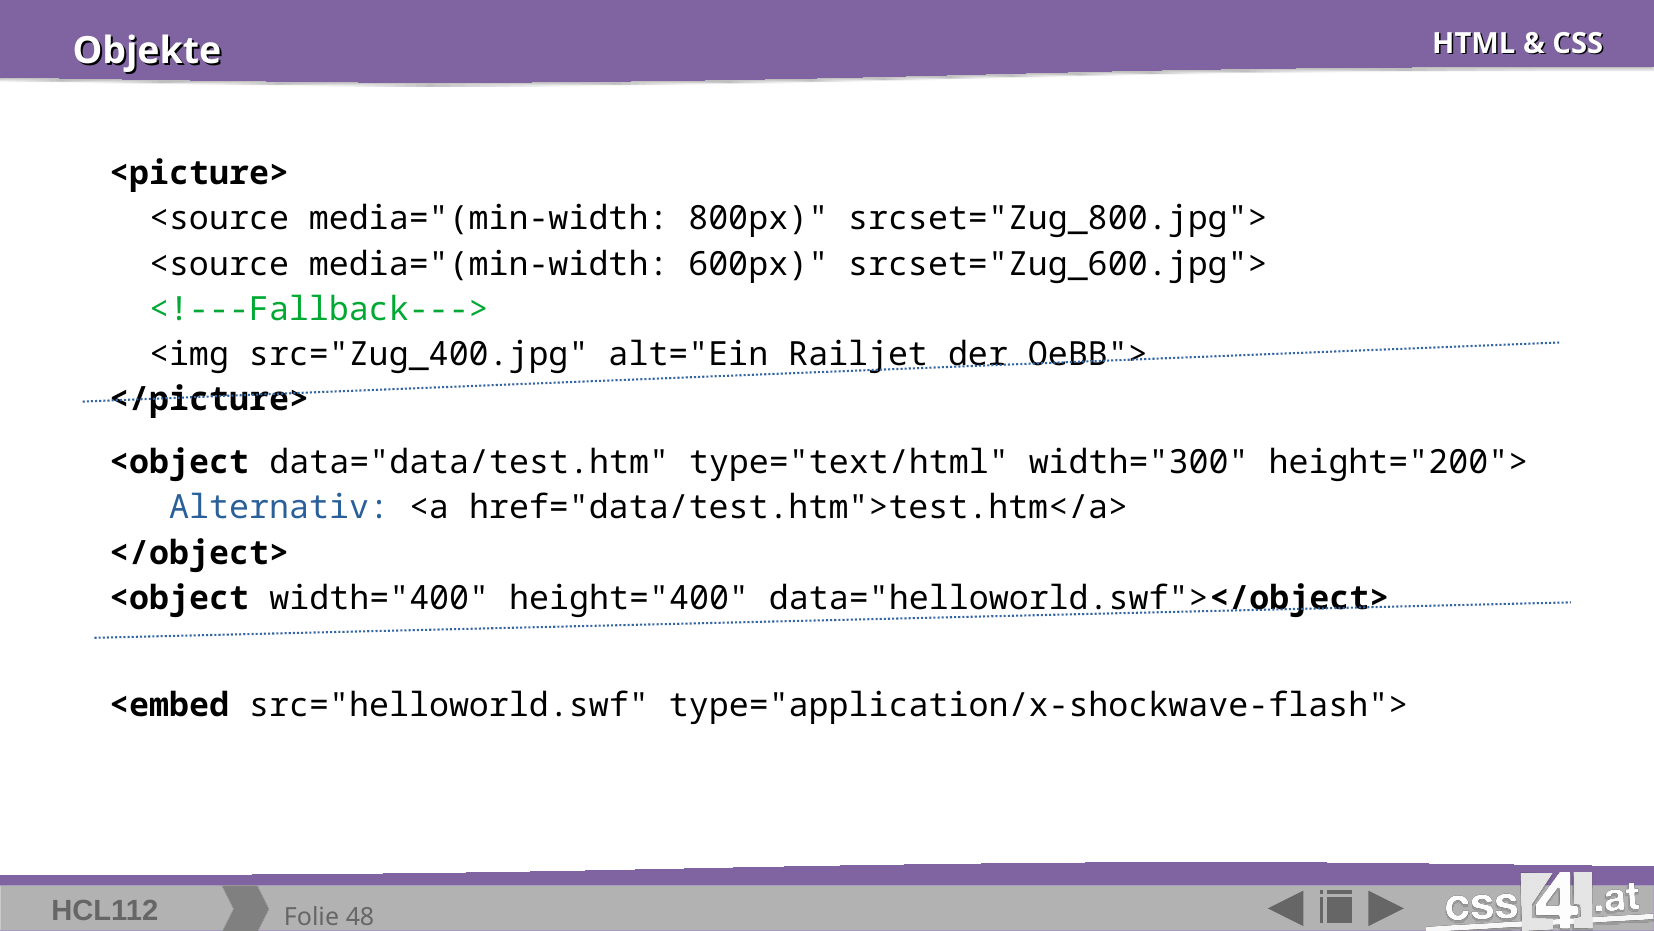

HTML & CSS
Objekte
<picture>
 <source media="(min-width: 800px)" srcset="Zug_800.jpg">
 <source media="(min-width: 600px)" srcset="Zug_600.jpg">
 <!---Fallback--->
 <img src="Zug_400.jpg" alt="Ein Railjet der OeBB">
</picture>
<object data="data/test.htm" type="text/html" width="300" height="200">
 Alternativ: <a href="data/test.htm">test.htm</a>
</object>
<object width="400" height="400" data="helloworld.swf"></object>
<embed src="helloworld.swf" type="application/x-shockwave-flash">
HCL112
Folie